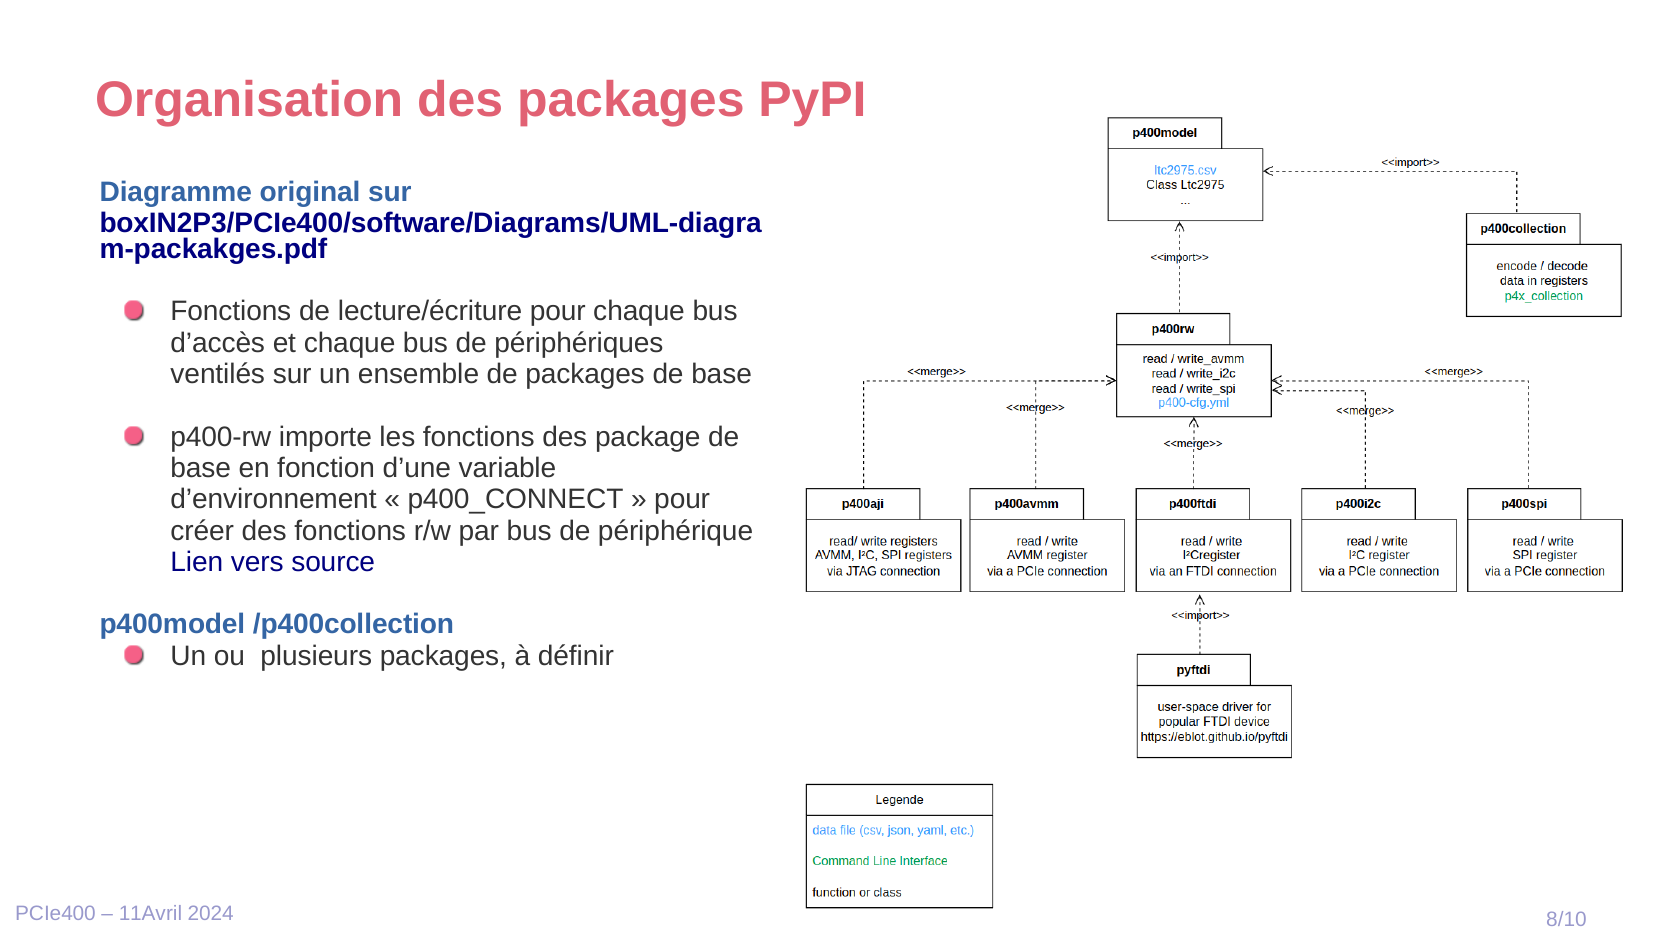

# Organisation des packages PyPI
Diagramme original sur boxIN2P3/PCIe400/software/Diagrams/UML-diagram-packakges.pdf
Fonctions de lecture/écriture pour chaque bus d’accès et chaque bus de périphériques ventilés sur un ensemble de packages de base
p400-rw importe les fonctions des package de base en fonction d’une variable d’environnement « p400_CONNECT » pour créer des fonctions r/w par bus de périphérique
Lien vers source
p400model /p400collection
Un ou plusieurs packages, à définir